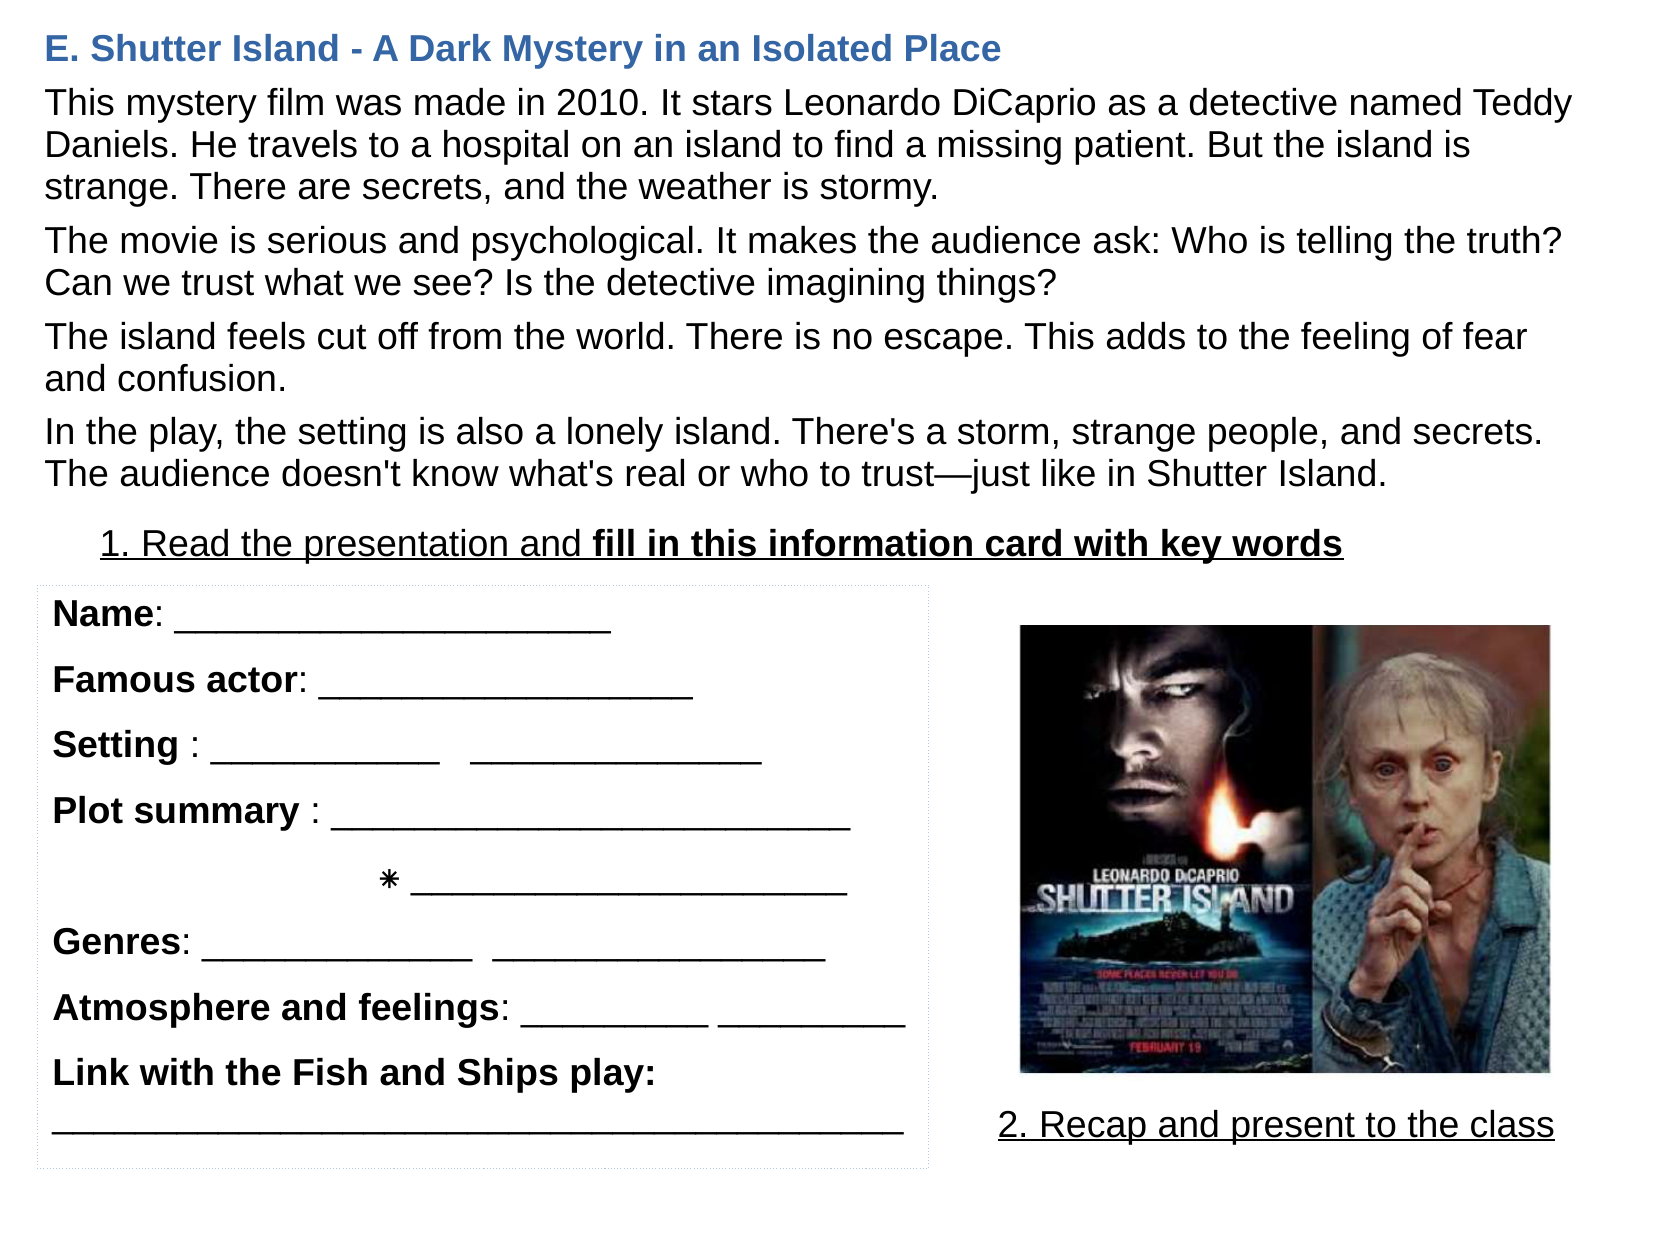

E. Shutter Island - A Dark Mystery in an Isolated Place
This mystery film was made in 2010. It stars Leonardo DiCaprio as a detective named Teddy Daniels. He travels to a hospital on an island to find a missing patient. But the island is strange. There are secrets, and the weather is stormy.
The movie is serious and psychological. It makes the audience ask: Who is telling the truth? Can we trust what we see? Is the detective imagining things?
The island feels cut off from the world. There is no escape. This adds to the feeling of fear and confusion.
In the play, the setting is also a lonely island. There's a storm, strange people, and secrets. The audience doesn't know what's real or who to trust—just like in Shutter Island.
1. Read the presentation and fill in this information card with key words
Name: _____________________
Famous actor: __________________
Setting : ___________ ______________
Plot summary : _________________________
				 ⁕ _____________________
Genres: _____________ ________________
Atmosphere and feelings: _________ _________
Link with the Fish and Ships play: _________________________________________
2. Recap and present to the class